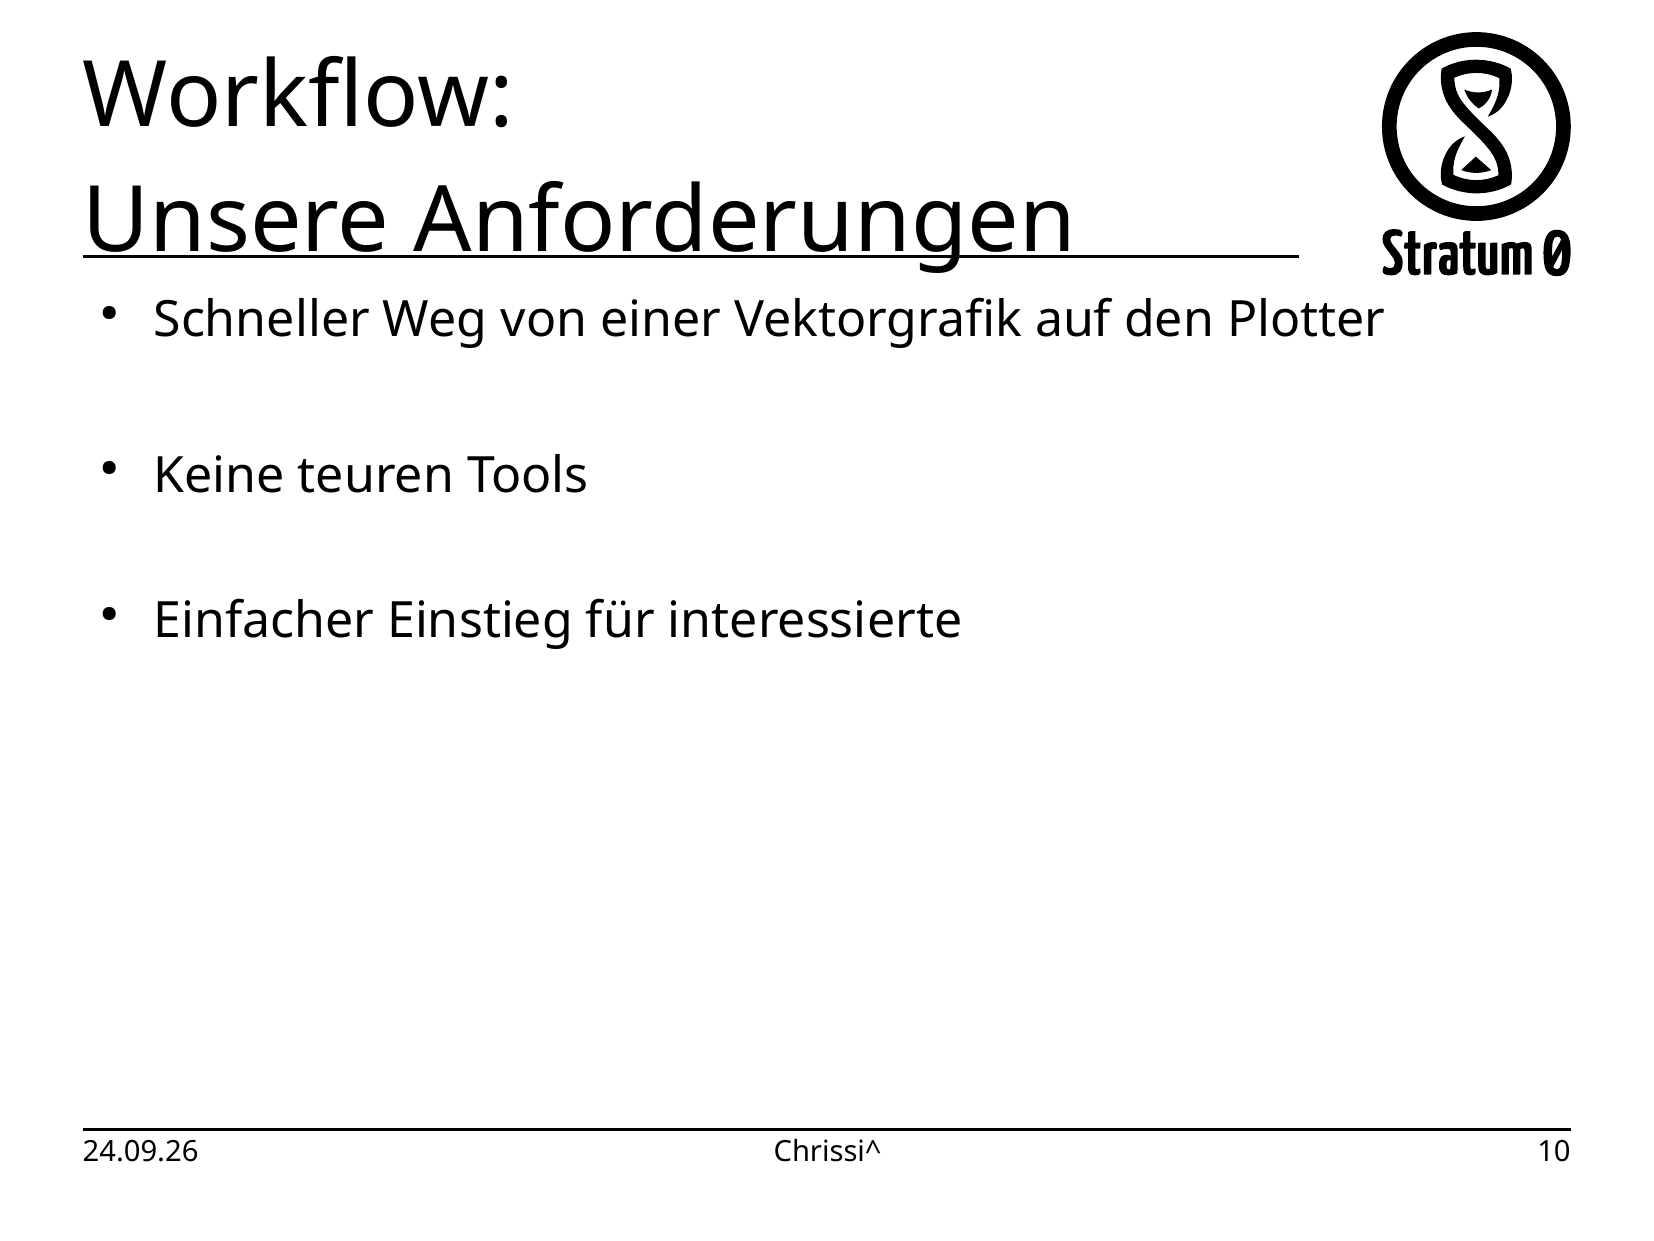

# Workflow: Unsere Anforderungen
Schneller Weg von einer Vektorgrafik auf den Plotter
Keine teuren Tools
Einfacher Einstieg für interessierte
Chrissi^
10